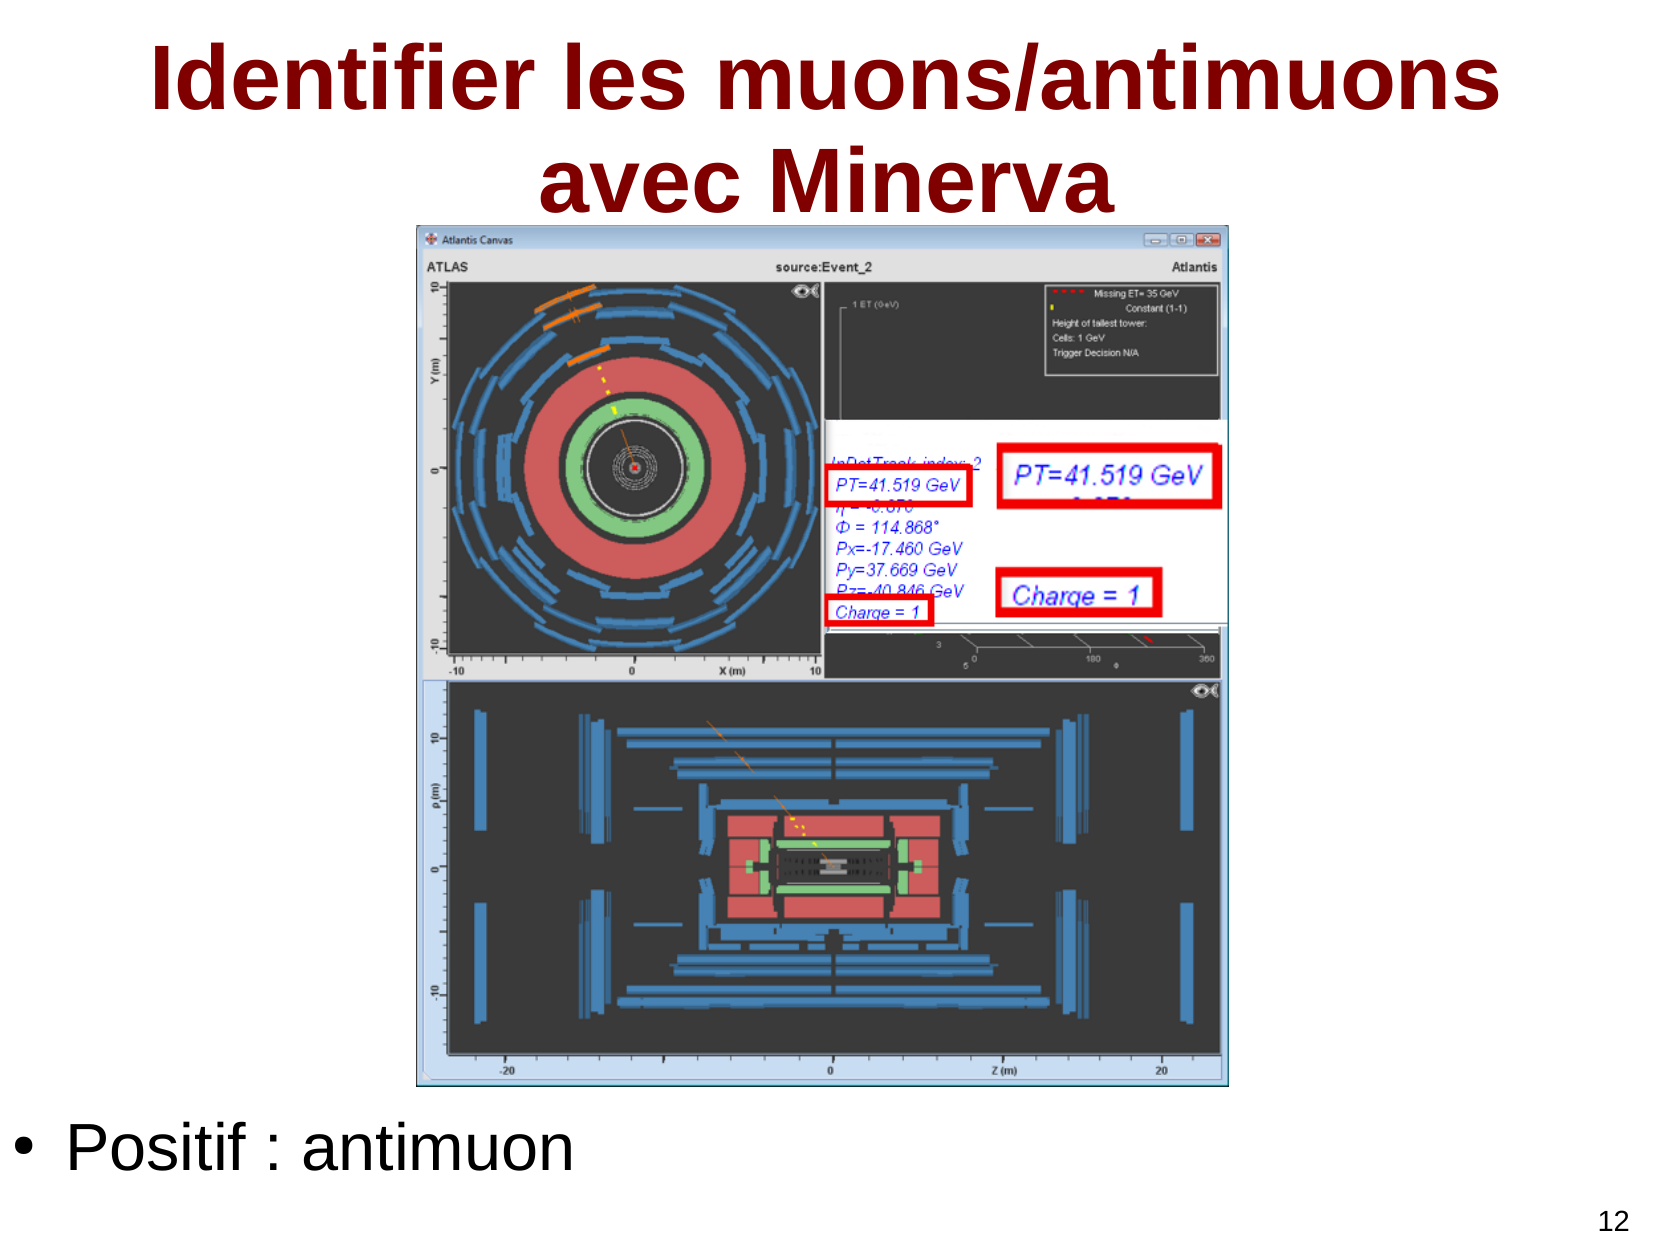

# Identifier les muons/antimuons avec Minerva
Positif : antimuon
12